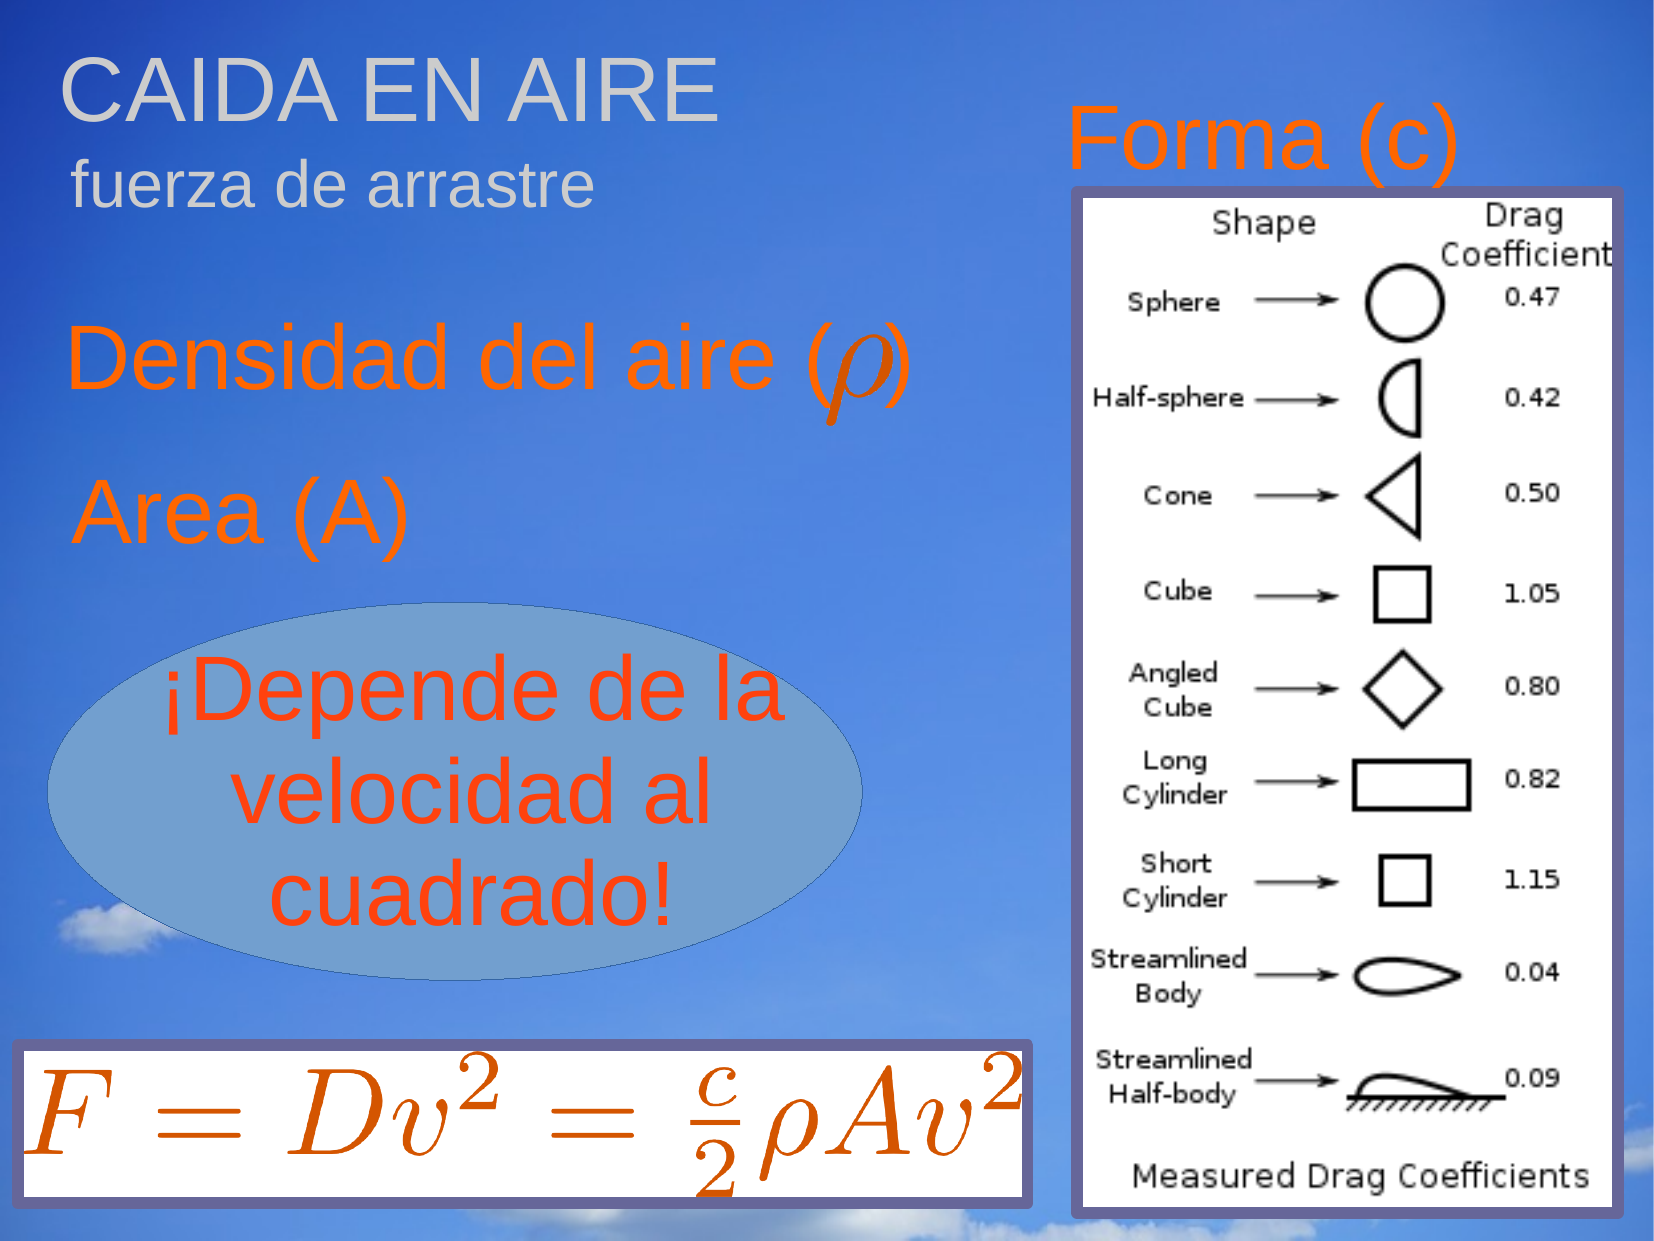

Forma (c)
# CAIDA EN AIRE
fuerza de arrastre
Densidad del aire ( )
Area (A)
¡Depende de la velocidad al cuadrado!
7